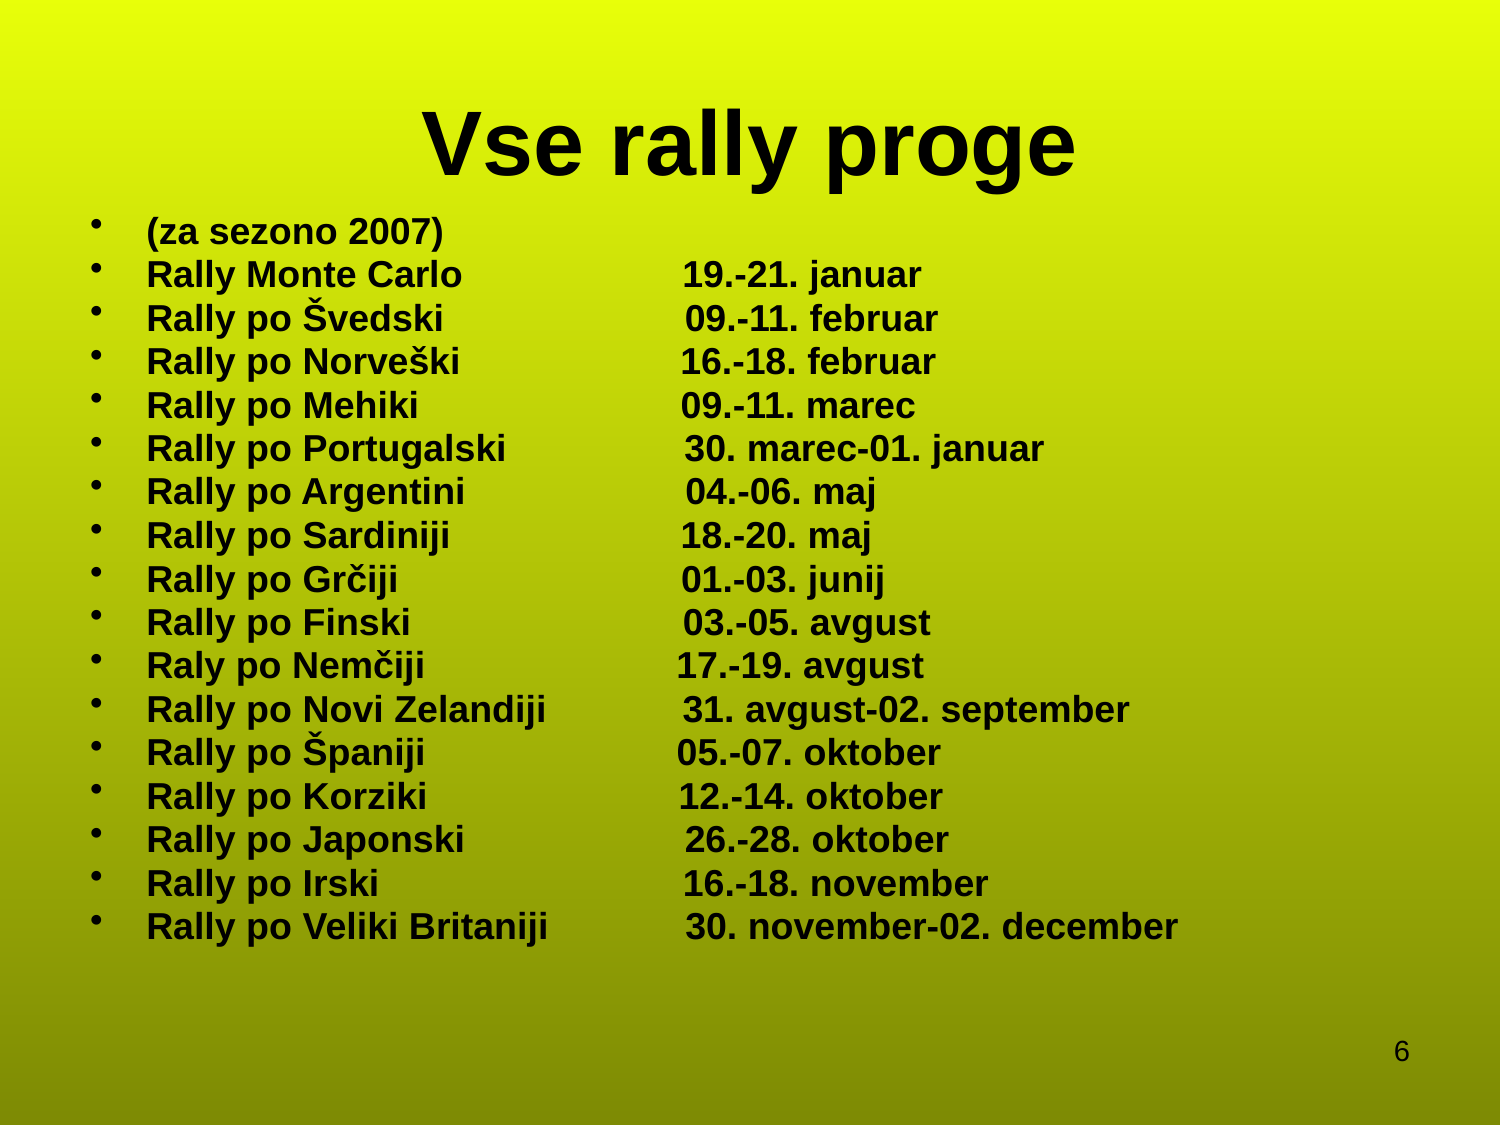

# Vse rally proge
(za sezono 2007)
Rally Monte Carlo 19.-21. januar
Rally po Švedski 09.-11. februar
Rally po Norveški 16.-18. februar
Rally po Mehiki 09.-11. marec
Rally po Portugalski 30. marec-01. januar
Rally po Argentini 04.-06. maj
Rally po Sardiniji 18.-20. maj
Rally po Grčiji 01.-03. junij
Rally po Finski 03.-05. avgust
Raly po Nemčiji 17.-19. avgust
Rally po Novi Zelandiji 31. avgust-02. september
Rally po Španiji 05.-07. oktober
Rally po Korziki 12.-14. oktober
Rally po Japonski 26.-28. oktober
Rally po Irski 16.-18. november
Rally po Veliki Britaniji 30. november-02. december